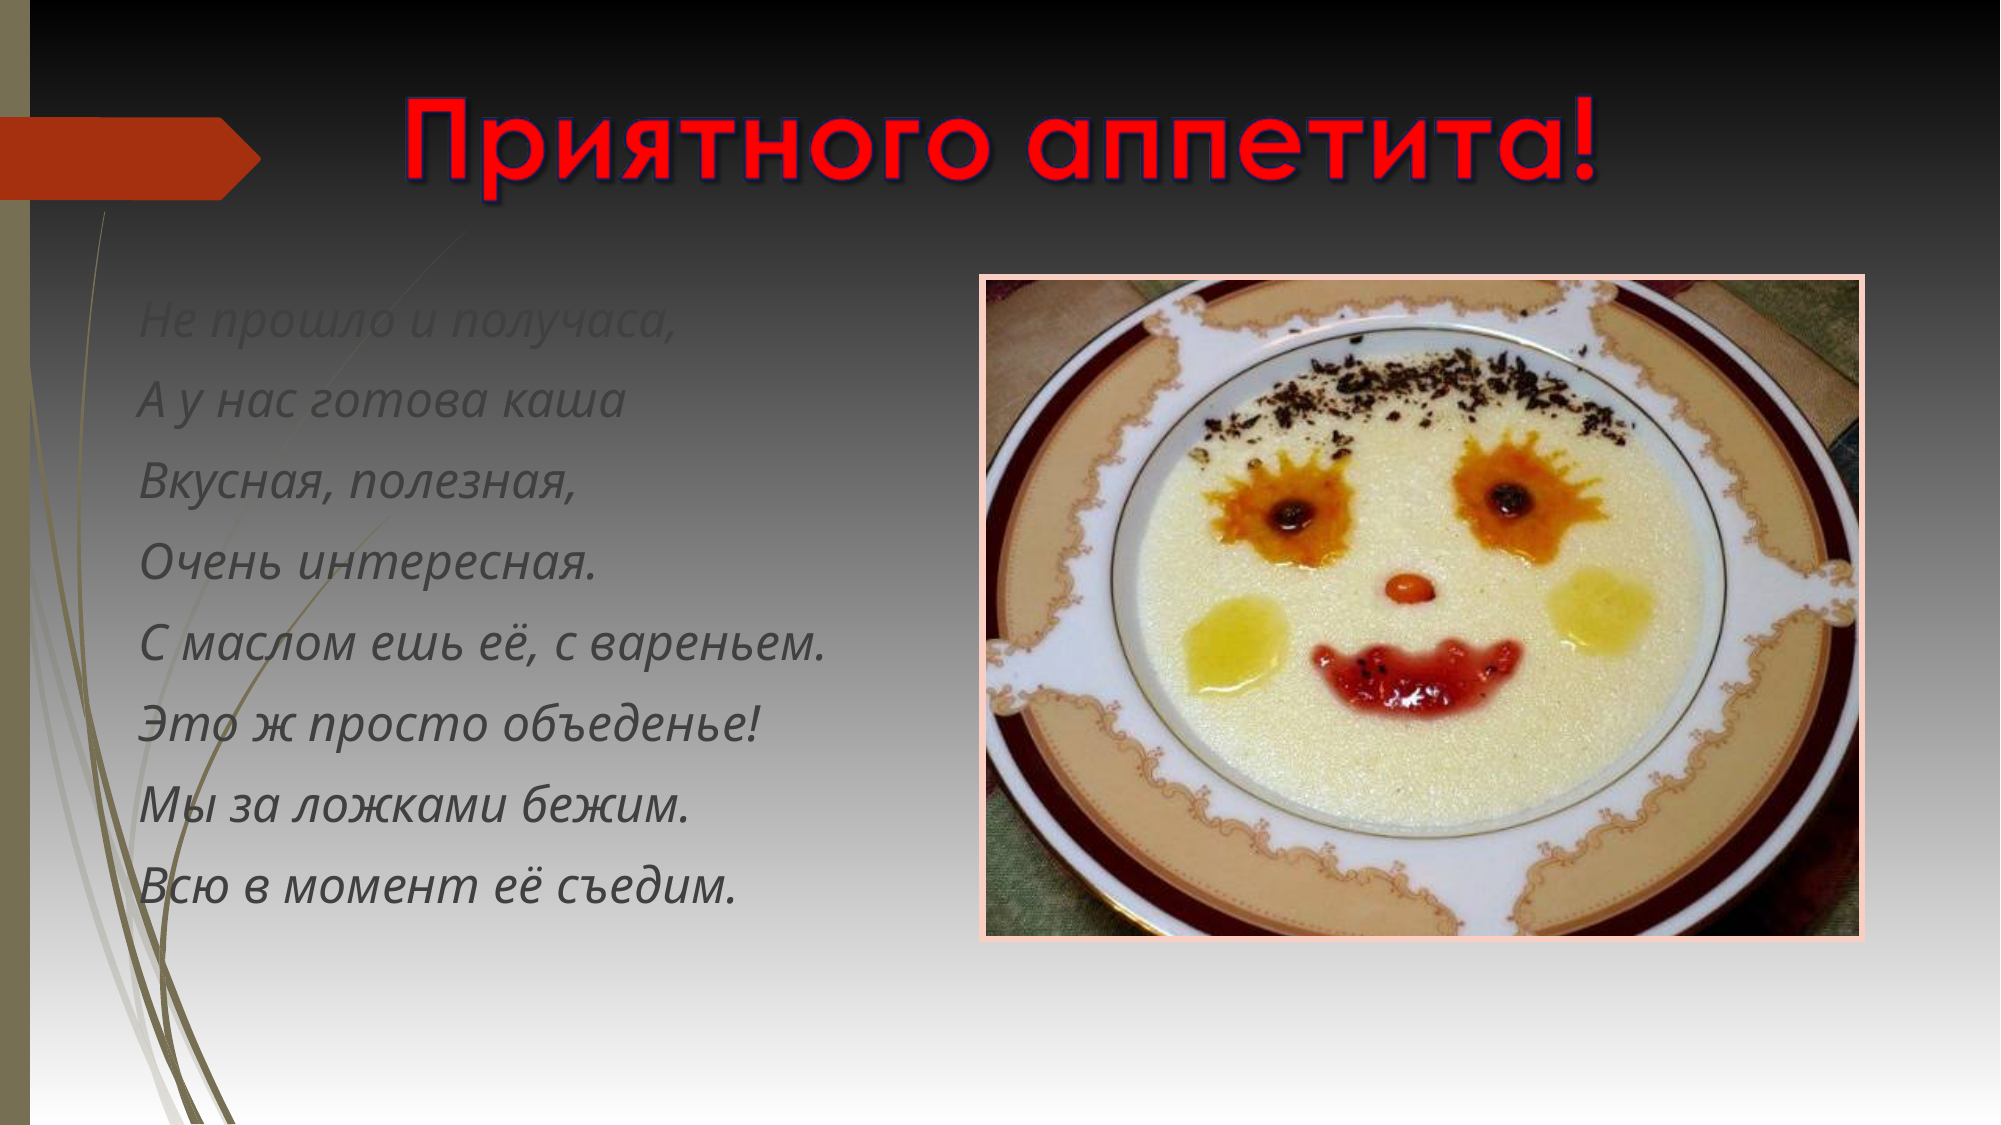

# Не прошло и получаса,
А у нас готова каша
Вкусная, полезная,
Очень интересная.
С маслом ешь её, с вареньем.
Это ж просто объеденье!
Мы за ложками бежим.
Всю в момент её съедим.